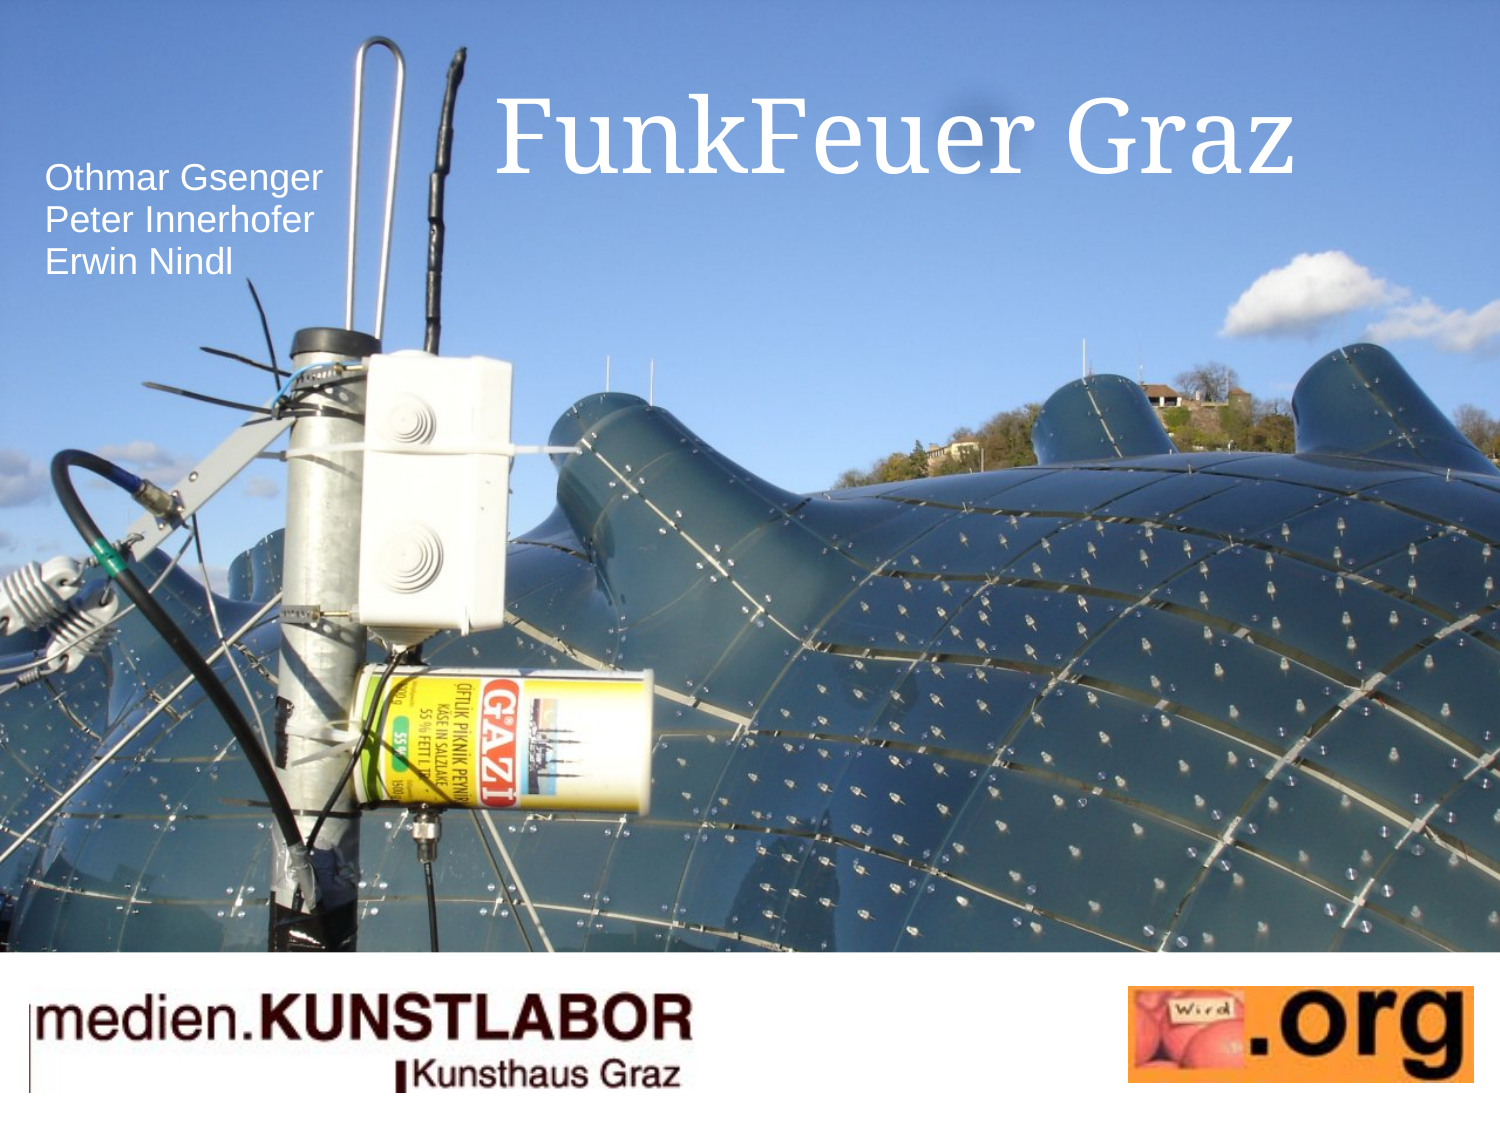

# FunkFeuer Graz
Othmar Gsenger
Peter Innerhofer
Erwin Nindl